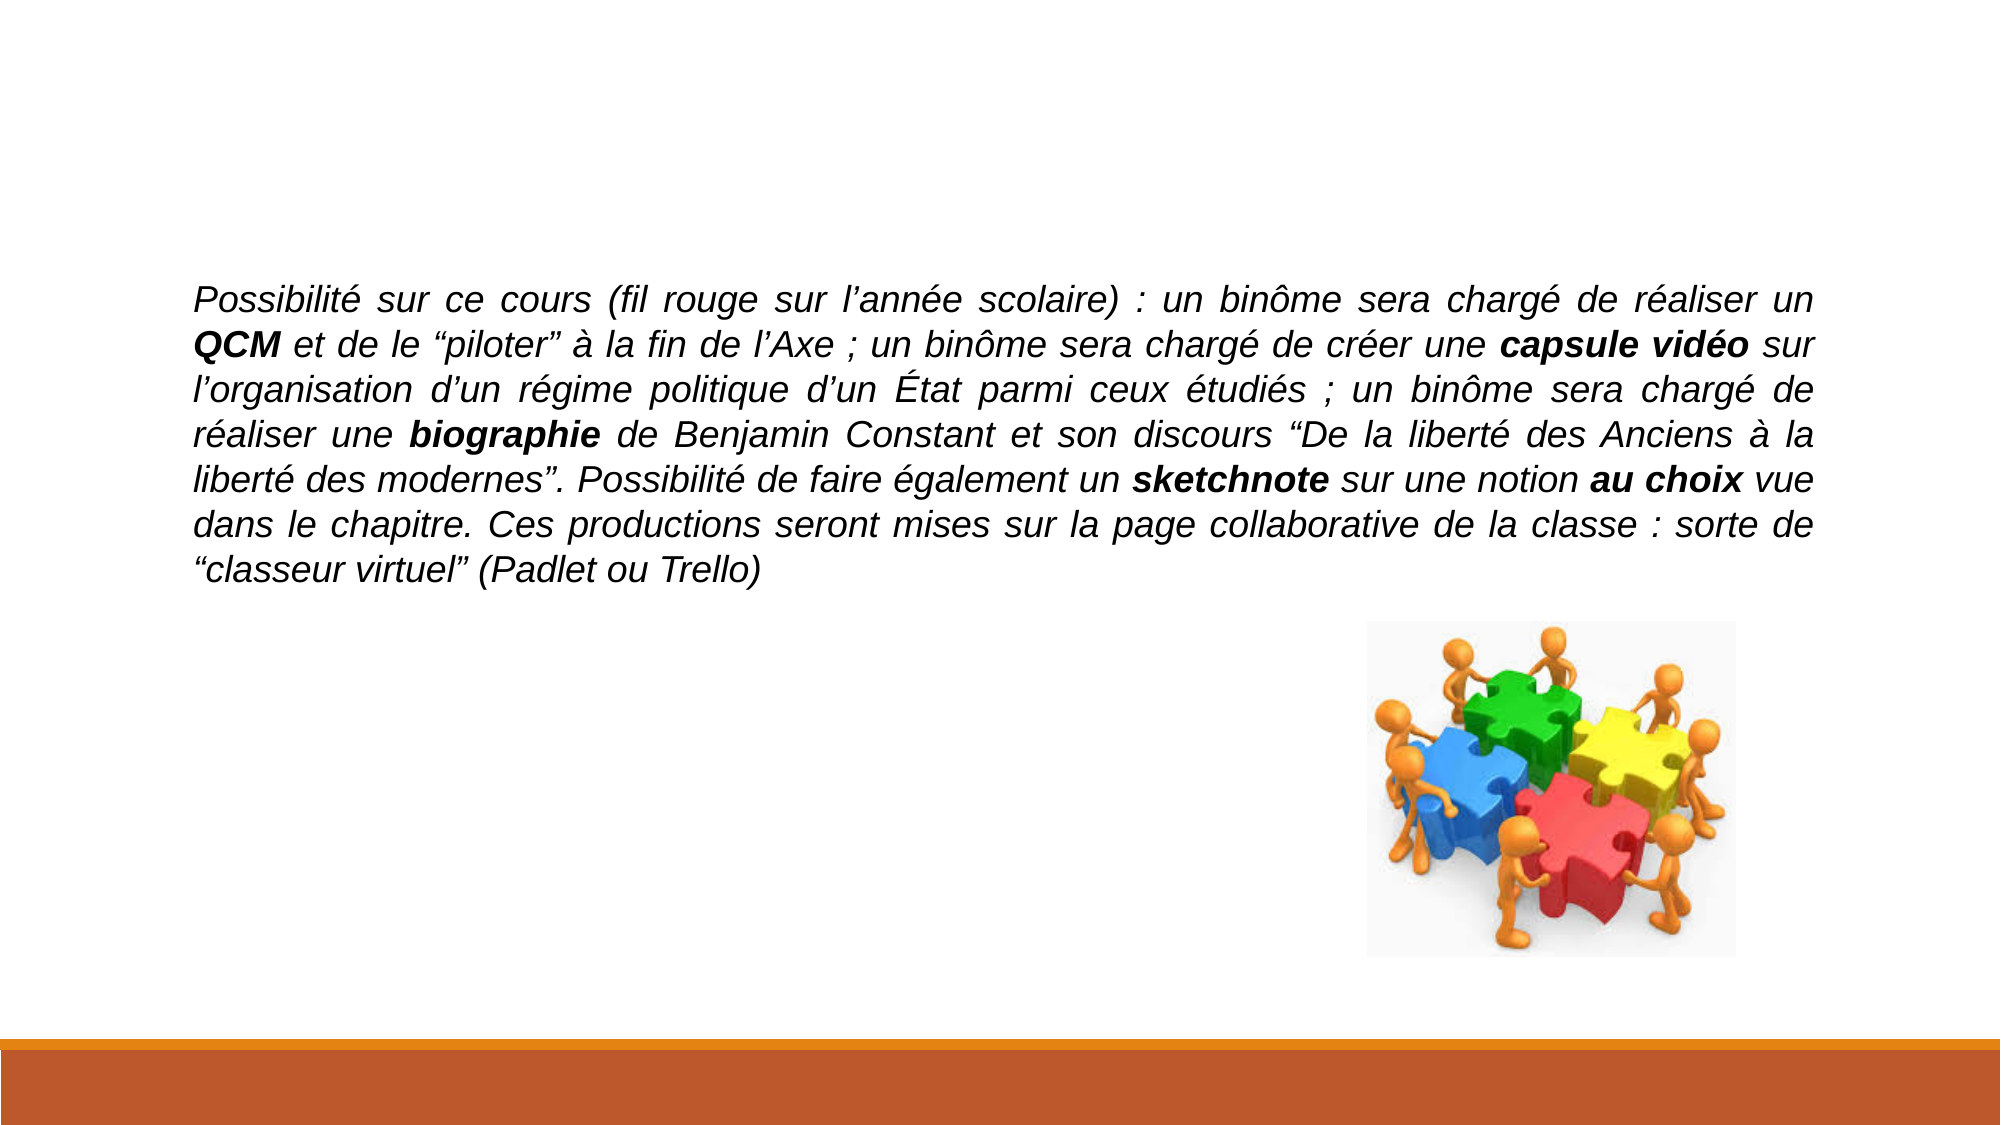

Possibilité sur ce cours (fil rouge sur l’année scolaire) : un binôme sera chargé de réaliser un QCM et de le “piloter” à la fin de l’Axe ; un binôme sera chargé de créer une capsule vidéo sur l’organisation d’un régime politique d’un État parmi ceux étudiés ; un binôme sera chargé de réaliser une biographie de Benjamin Constant et son discours “De la liberté des Anciens à la liberté des modernes”. Possibilité de faire également un sketchnote sur une notion au choix vue dans le chapitre. Ces productions seront mises sur la page collaborative de la classe : sorte de “classeur virtuel” (Padlet ou Trello)